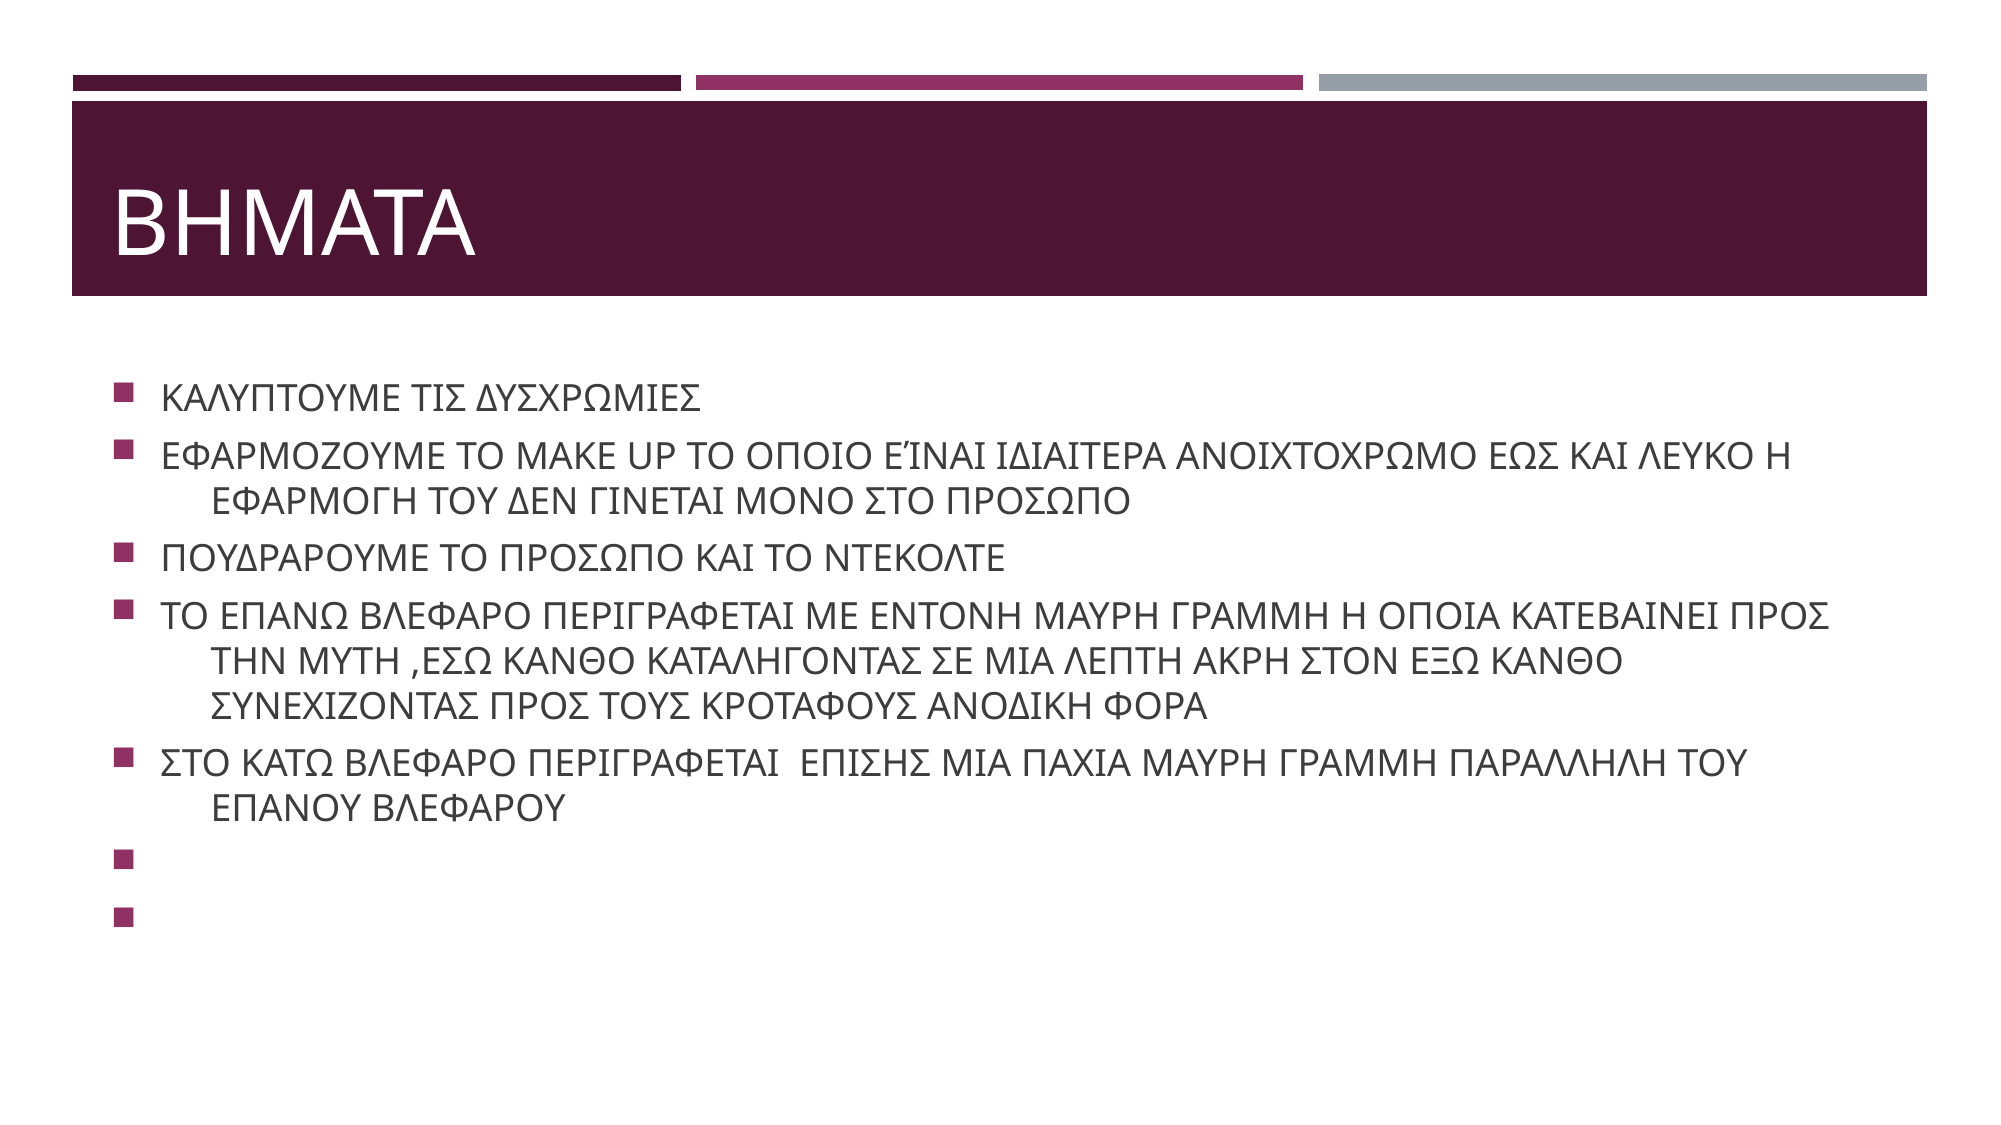

# ΒΗΜΑΤΑ
ΚΑΛΥΠΤΟΥΜΕ ΤΙΣ ΔΥΣΧΡΩΜΙΕΣ
ΕΦΑΡΜΟΖΟΥΜΕ ΤΟ MAKE UP ΤΟ ΟΠΟΙΟ ΕΊΝΑΙ ΙΔΙΑΙΤΕΡΑ ΑΝΟΙΧΤΟΧΡΩΜΟ ΕΩΣ ΚΑΙ ΛΕΥΚΟ Η ΕΦΑΡΜΟΓΗ ΤΟΥ ΔΕΝ ΓΙΝΕΤΑΙ ΜΟΝΟ ΣΤΟ ΠΡΟΣΩΠΟ
ΠΟΥΔΡΑΡΟΥΜΕ ΤΟ ΠΡΟΣΩΠΟ ΚΑΙ ΤΟ ΝΤΕΚΟΛΤΕ
ΤΟ ΕΠΑΝΩ ΒΛΕΦΑΡΟ ΠΕΡΙΓΡΑΦΕΤΑΙ ΜΕ ΕΝΤΟΝΗ ΜΑΥΡΗ ΓΡΑΜΜΗ Η ΟΠΟΙΑ ΚΑΤΕΒΑΙΝΕΙ ΠΡΟΣ ΤΗΝ ΜΥΤΗ ,ΕΣΩ ΚΑΝΘΟ ΚΑΤΑΛΗΓΟΝΤΑΣ ΣΕ ΜΙΑ ΛΕΠΤΗ ΑΚΡΗ ΣΤΟΝ ΕΞΩ ΚΑΝΘΟ ΣΥΝΕΧΙΖΟΝΤΑΣ ΠΡΟΣ ΤΟΥΣ ΚΡΟΤΑΦΟΥΣ ΑΝΟΔΙΚΗ ΦΟΡΑ
ΣΤΟ ΚΑΤΩ ΒΛΕΦΑΡΟ ΠΕΡΙΓΡΑΦΕΤΑΙ ΕΠΙΣΗΣ ΜΙΑ ΠΑΧΙΑ ΜΑΥΡΗ ΓΡΑΜΜΗ ΠΑΡΑΛΛΗΛΗ ΤΟΥ ΕΠΑΝΟΥ ΒΛΕΦΑΡΟΥ